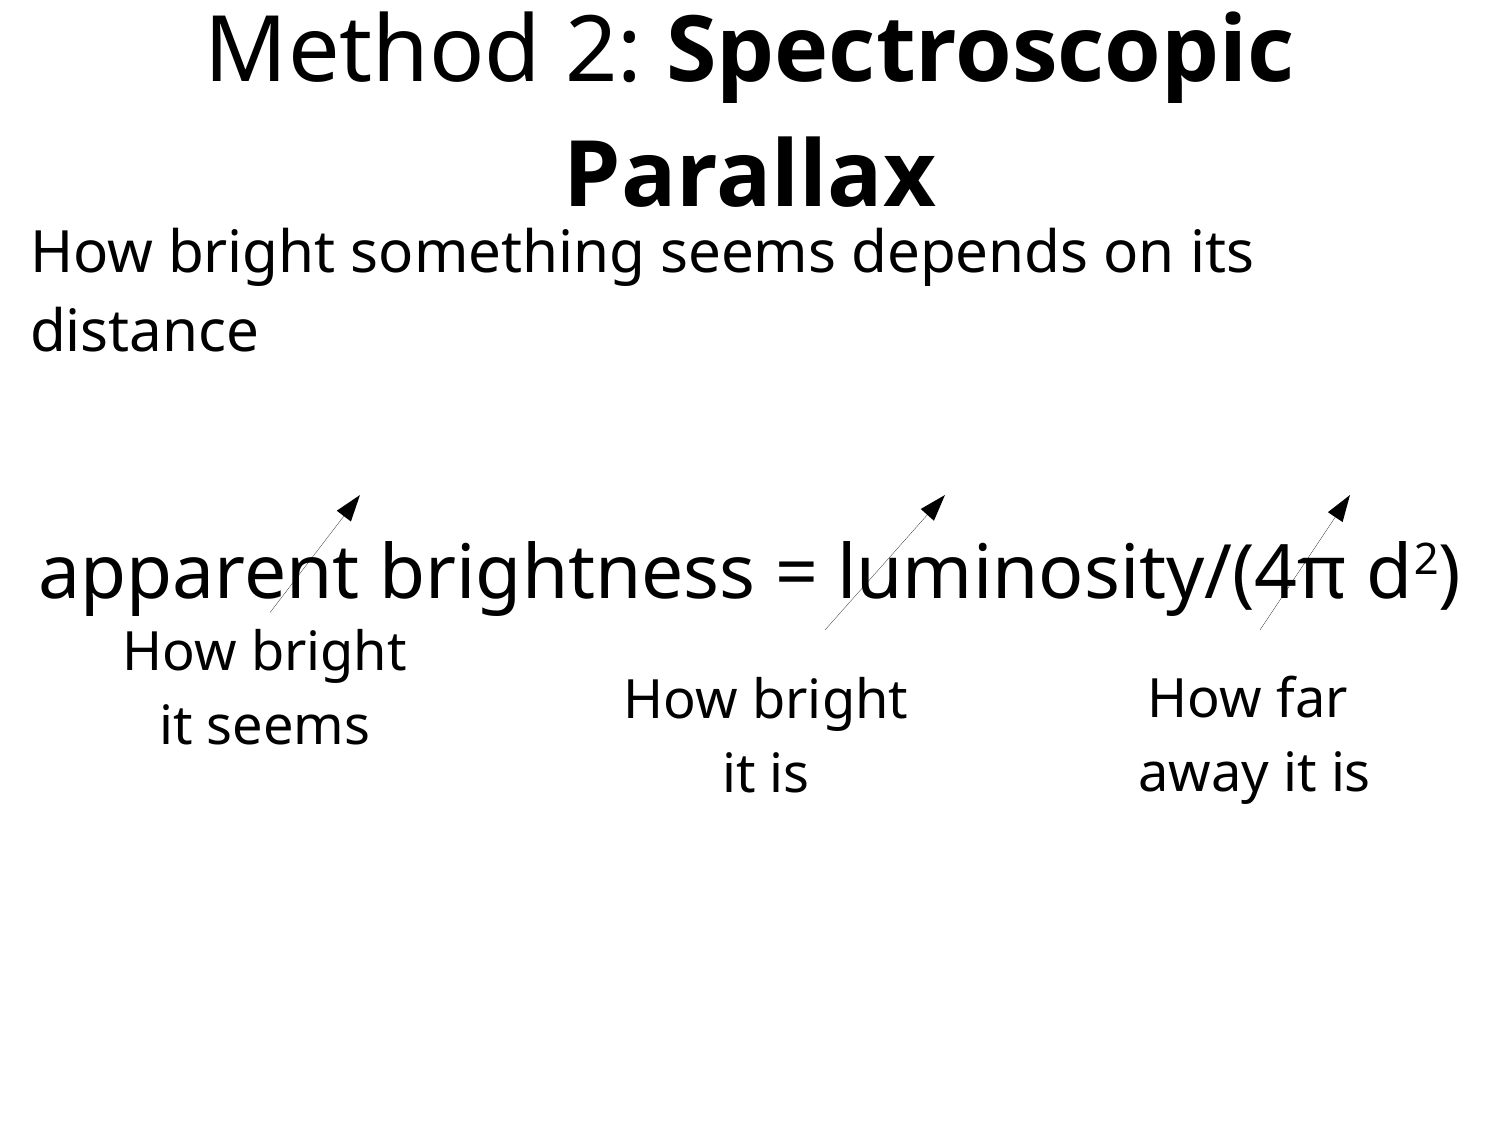

# Method 2: Spectroscopic Parallax
How bright something seems depends on its distance
apparent brightness = luminosity/(4π d2)
How bright
it seems
How far
away it is
How bright
it is